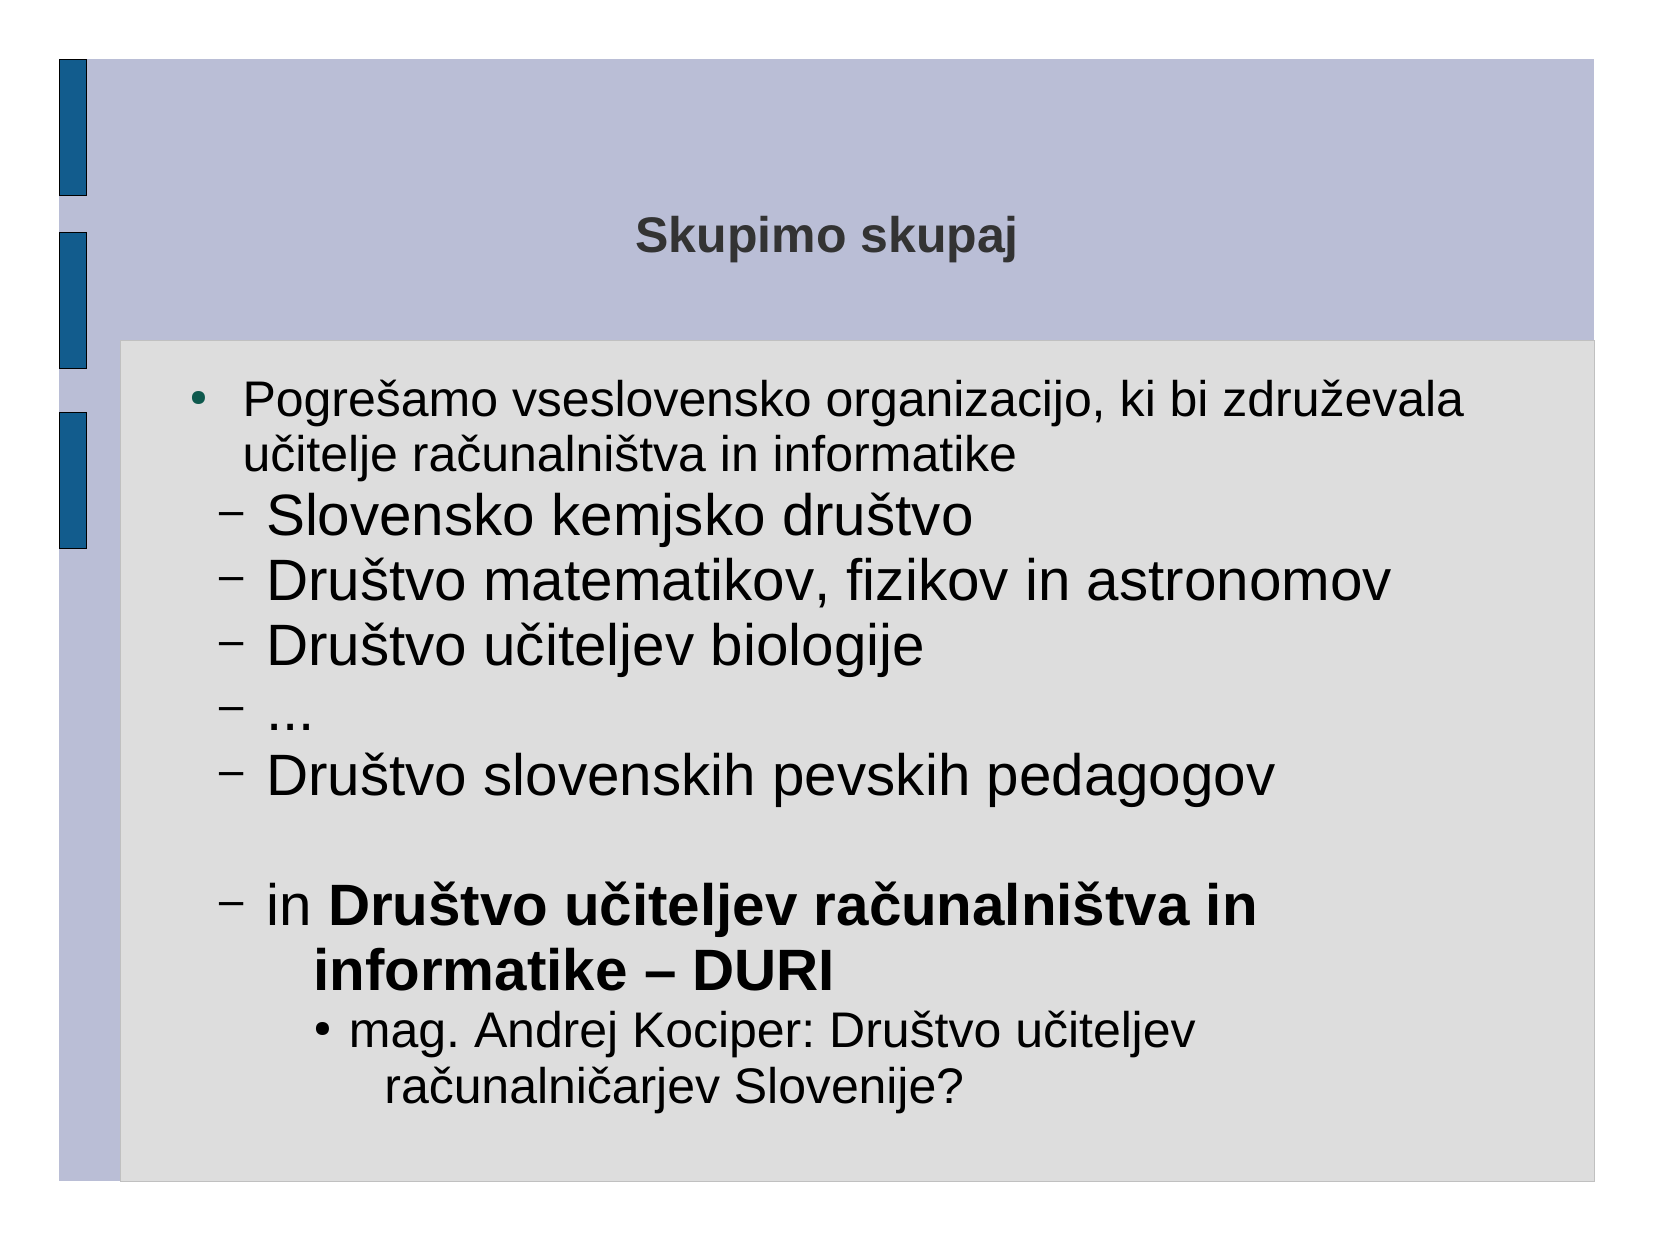

# Skupimo skupaj
Pogrešamo vseslovensko organizacijo, ki bi združevala učitelje računalništva in informatike
Slovensko kemjsko društvo
Društvo matematikov, fizikov in astronomov
Društvo učiteljev biologije
...
Društvo slovenskih pevskih pedagogov
in Društvo učiteljev računalništva in informatike – DURI
mag. Andrej Kociper: Društvo učiteljev računalničarjev Slovenije?